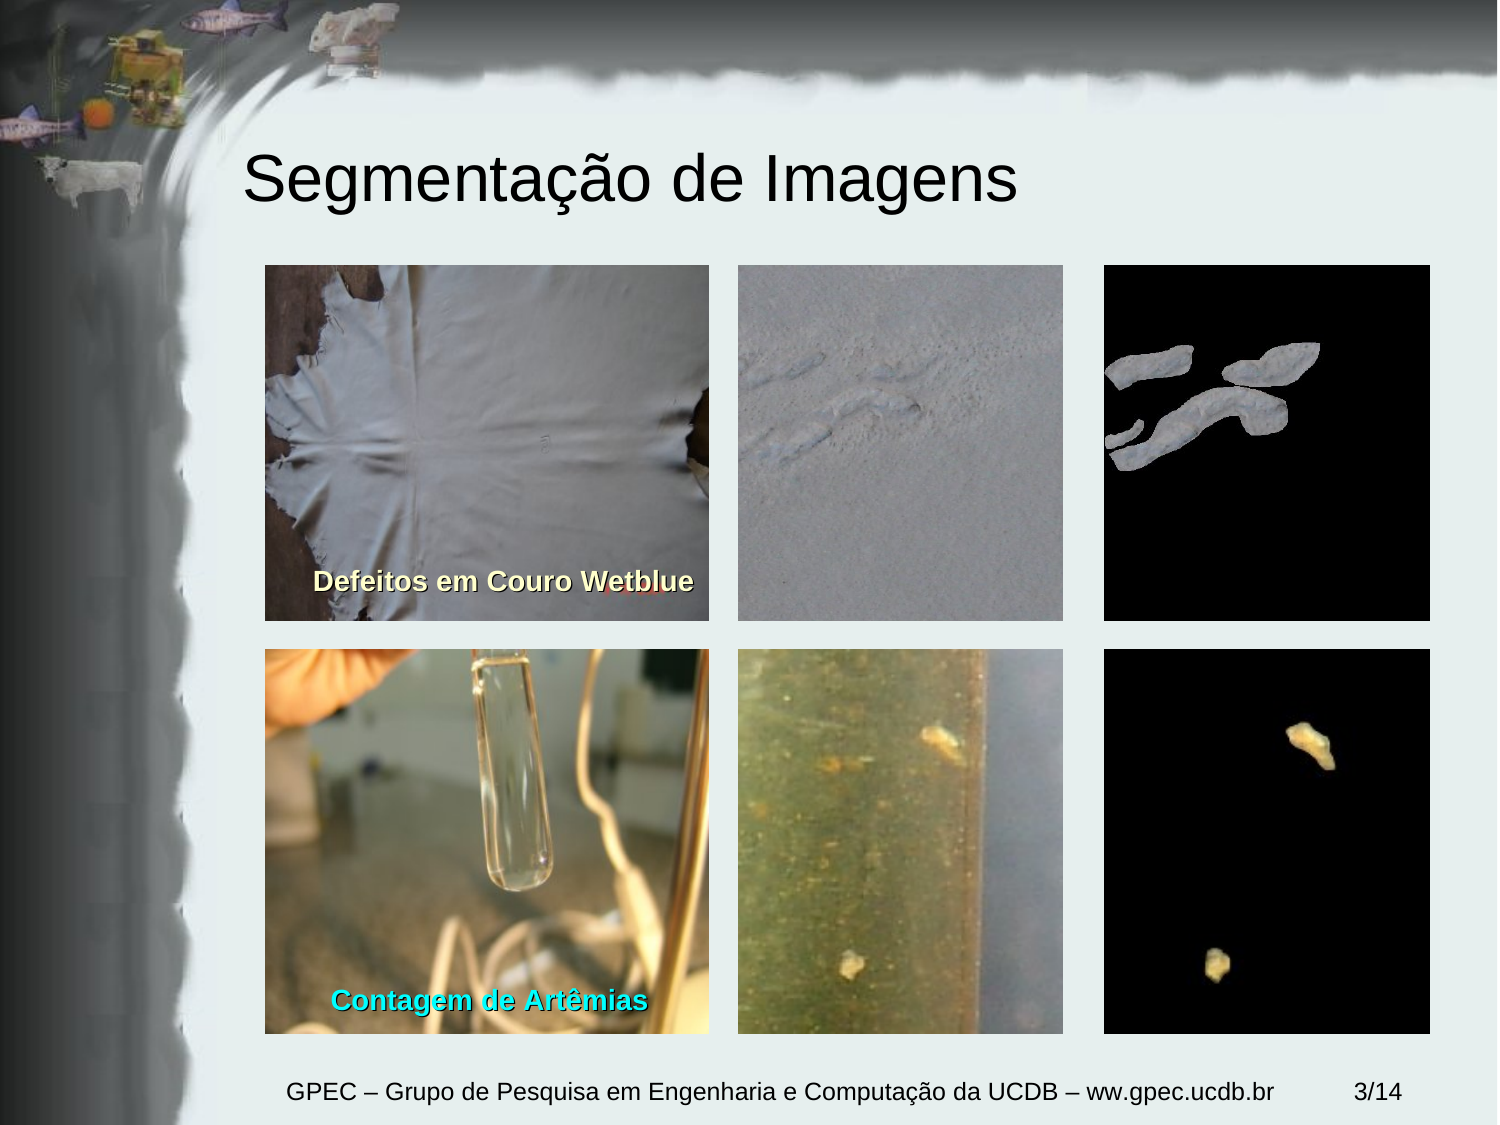

# Segmentação de Imagens
Defeitos em Couro Wetblue
Contagem de Artêmias